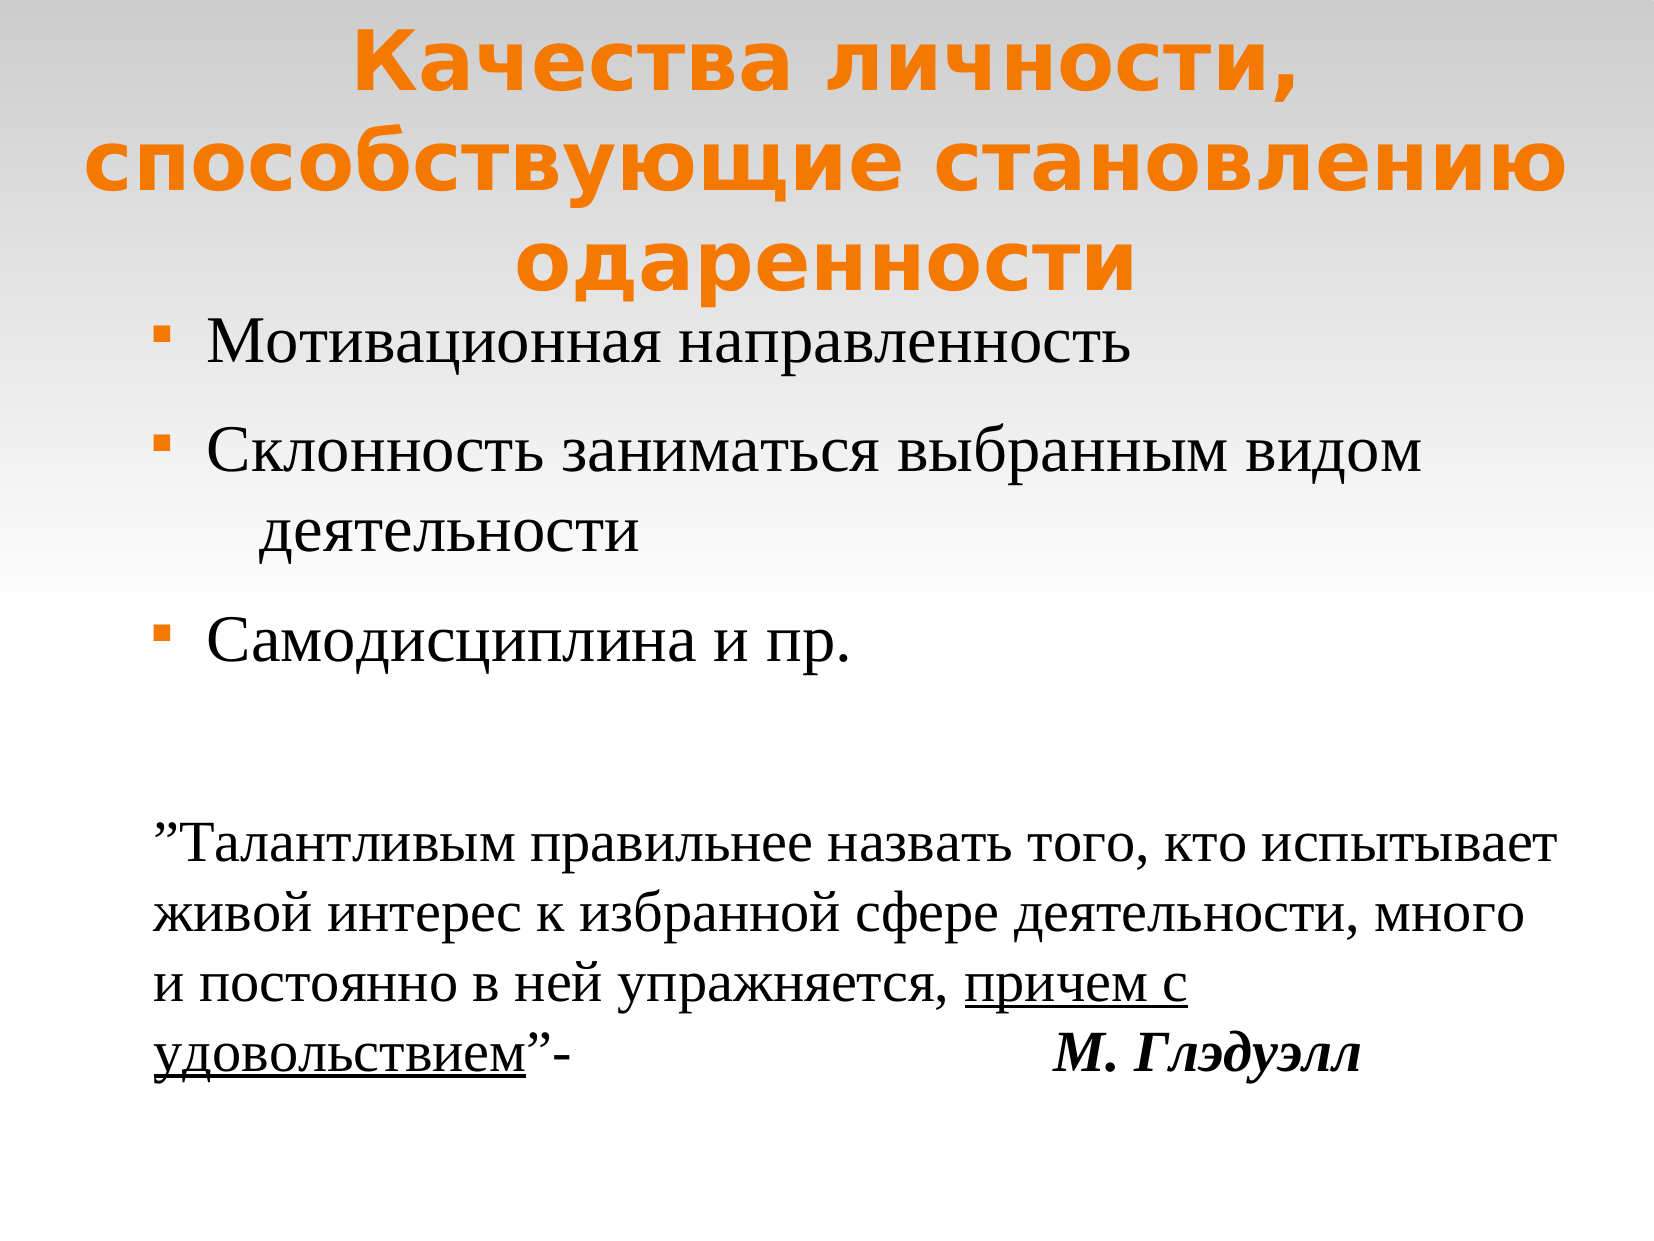

# Качества личности, способствующие становлению одаренности
Мотивационная направленность
Склонность заниматься выбранным видом деятельности
Самодисциплина и пр.
”Талантливым правильнее назвать того, кто испытывает живой интерес к избранной сфере деятельности, много и постоянно в ней упражняется, причем с удовольствием”- 							М. Глэдуэлл